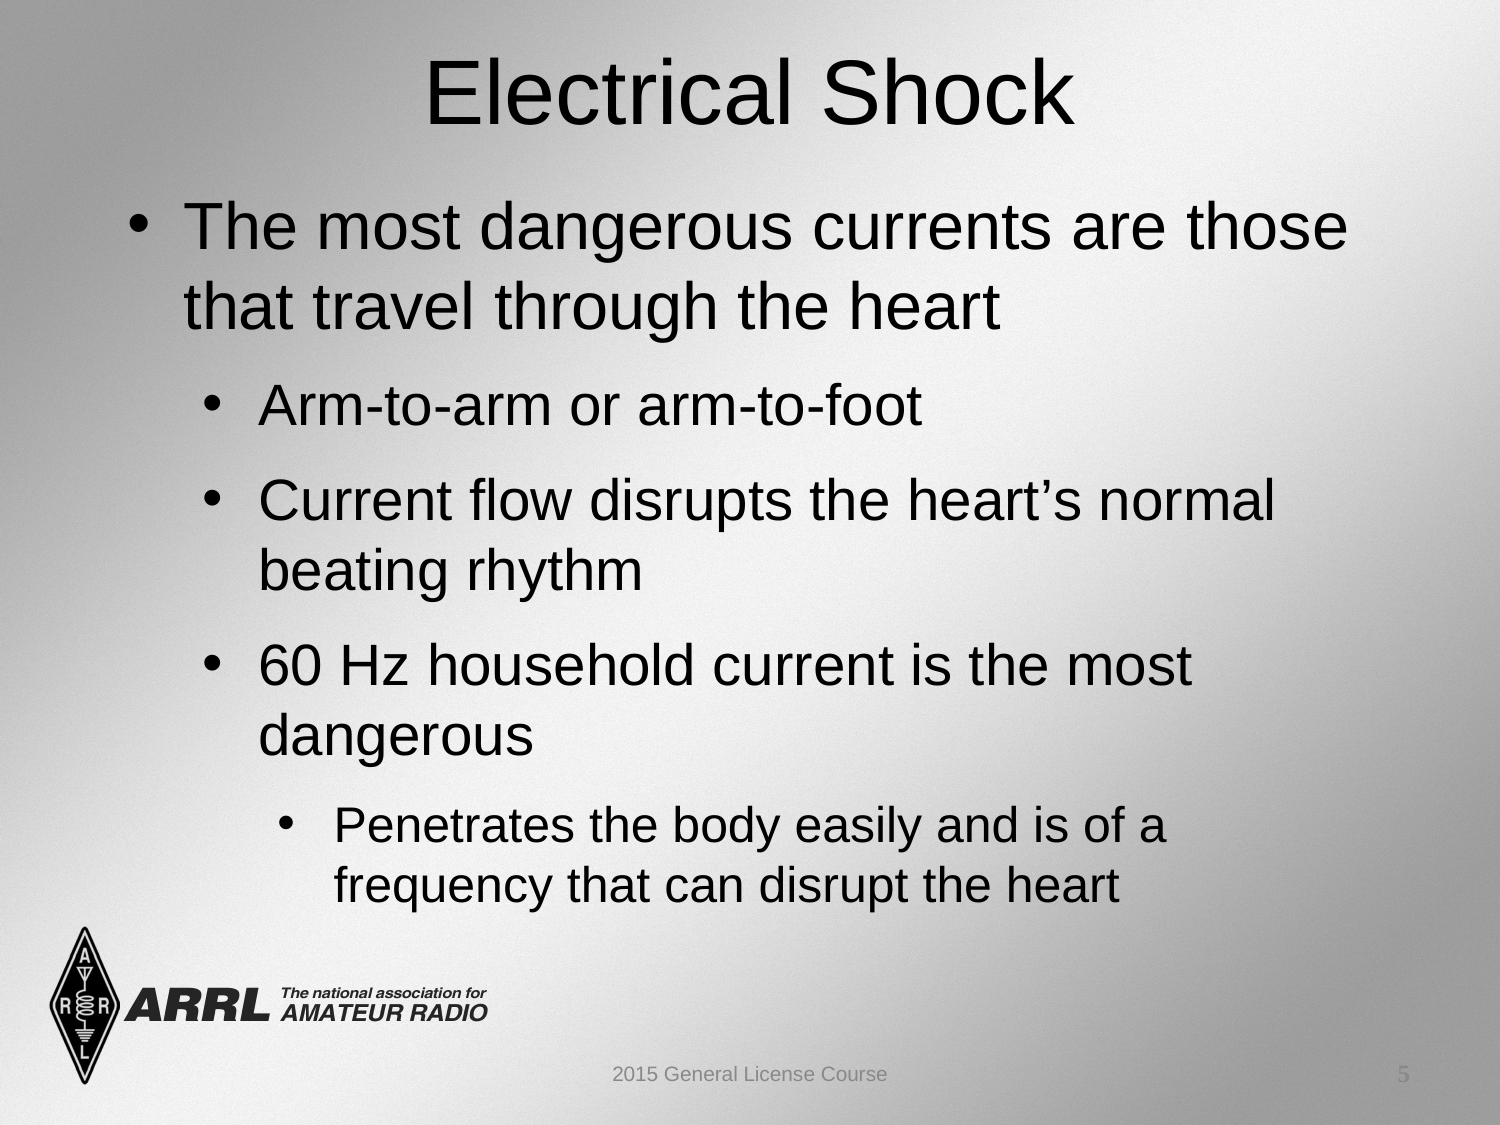

Electrical Shock
The most dangerous currents are those that travel through the heart
Arm-to-arm or arm-to-foot
Current flow disrupts the heart’s normal beating rhythm
60 Hz household current is the most dangerous
Penetrates the body easily and is of a frequency that can disrupt the heart
2015 General License Course